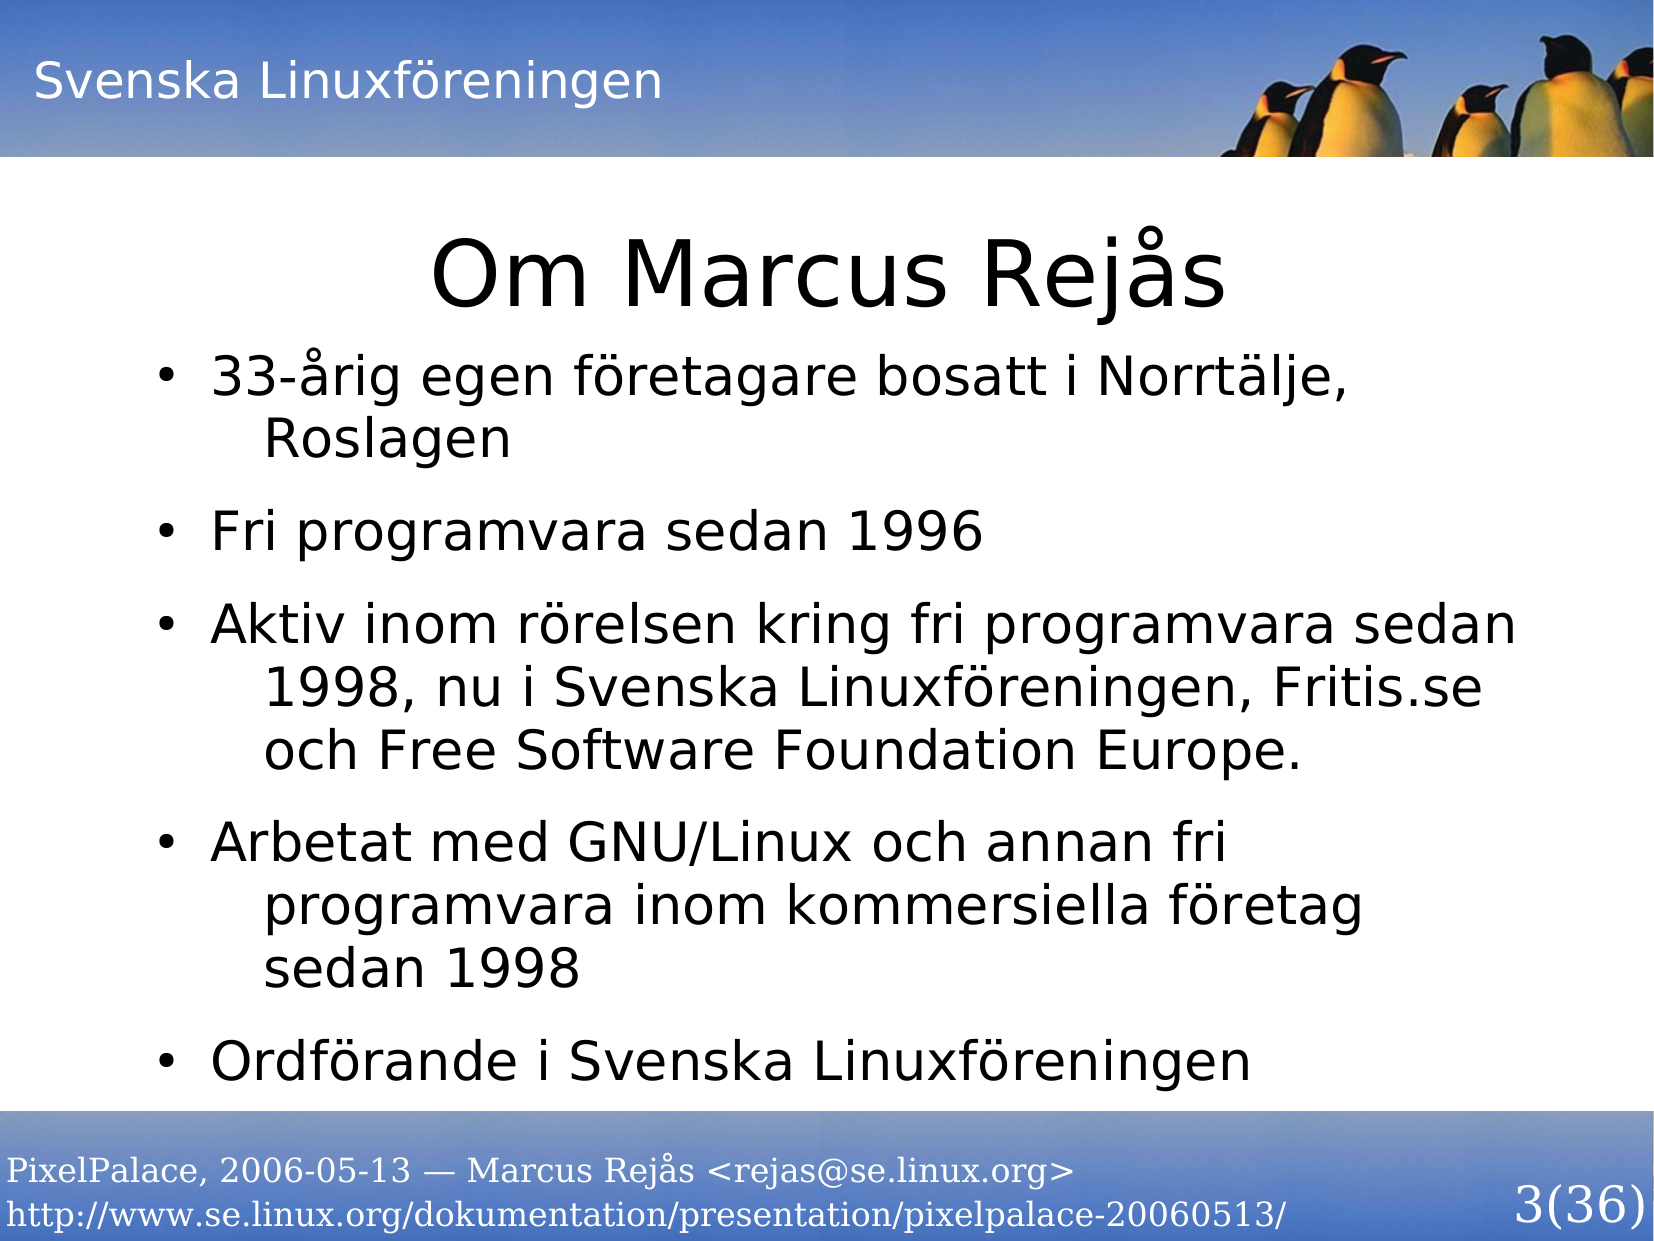

# Om Marcus Rejås
33-årig egen företagare bosatt i Norrtälje, Roslagen
Fri programvara sedan 1996
Aktiv inom rörelsen kring fri programvara sedan 1998, nu i Svenska Linuxföreningen, Fritis.se och Free Software Foundation Europe.
Arbetat med GNU/Linux och annan fri programvara inom kommersiella företag sedan 1998
Ordförande i Svenska Linuxföreningen